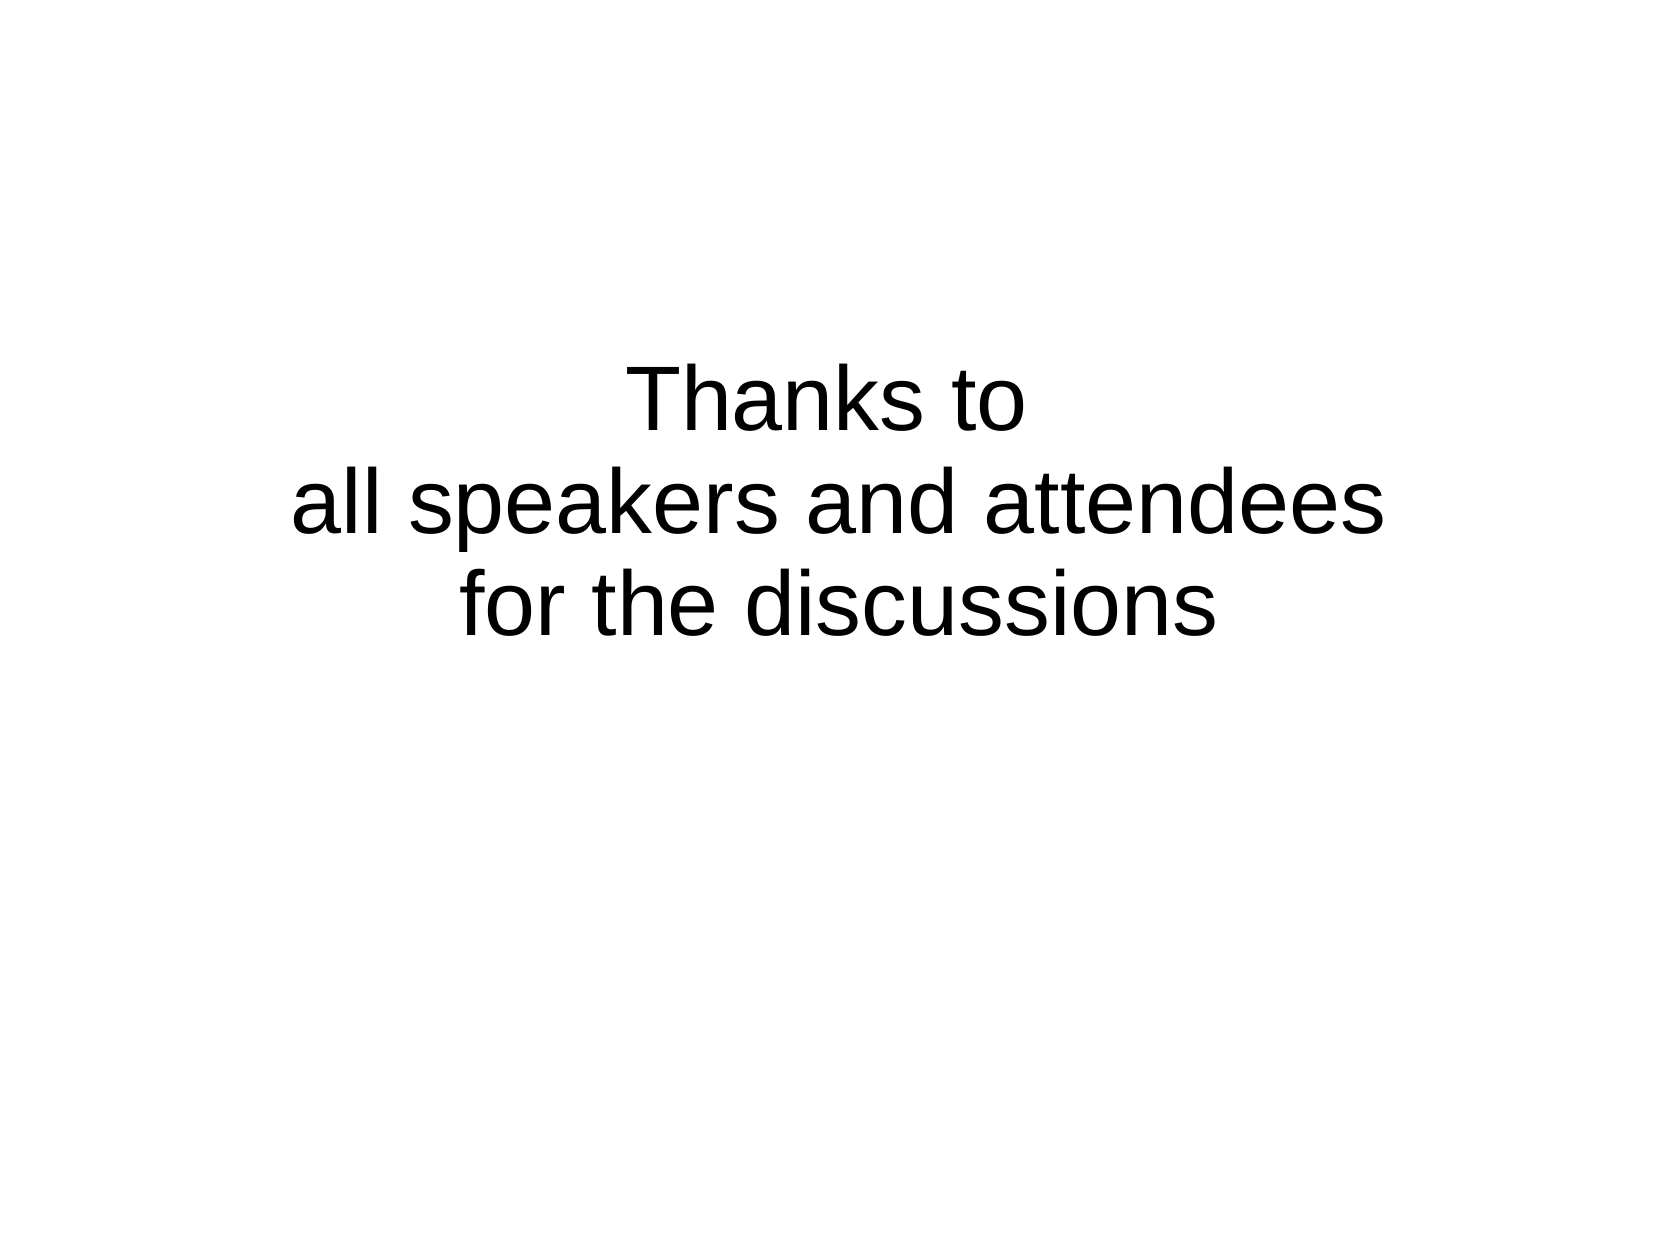

# Thanks to all speakers and attendees for the discussions